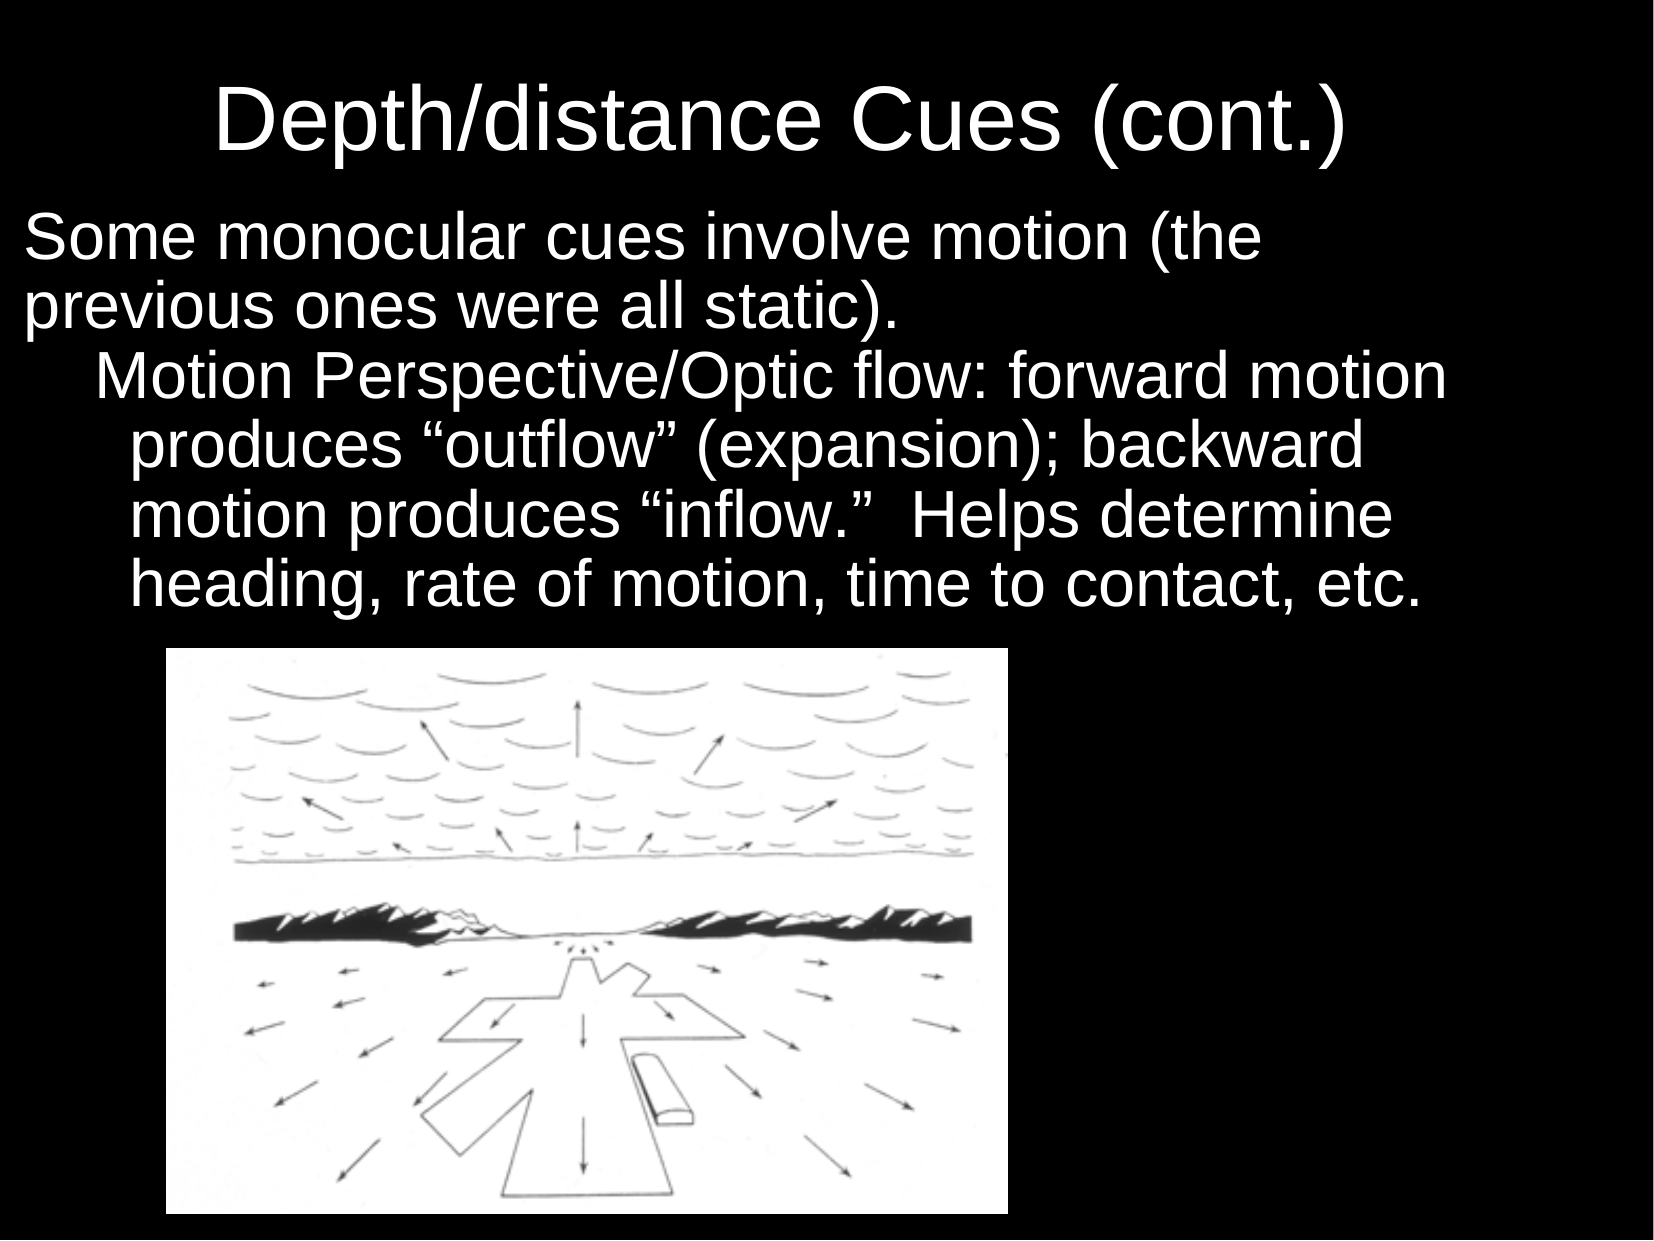

# Depth/distance Cues (cont.)
Some monocular cues involve motion (the previous ones were all static).
Motion Perspective/Optic flow: forward motion produces “outflow” (expansion); backward motion produces “inflow.” Helps determine heading, rate of motion, time to contact, etc.